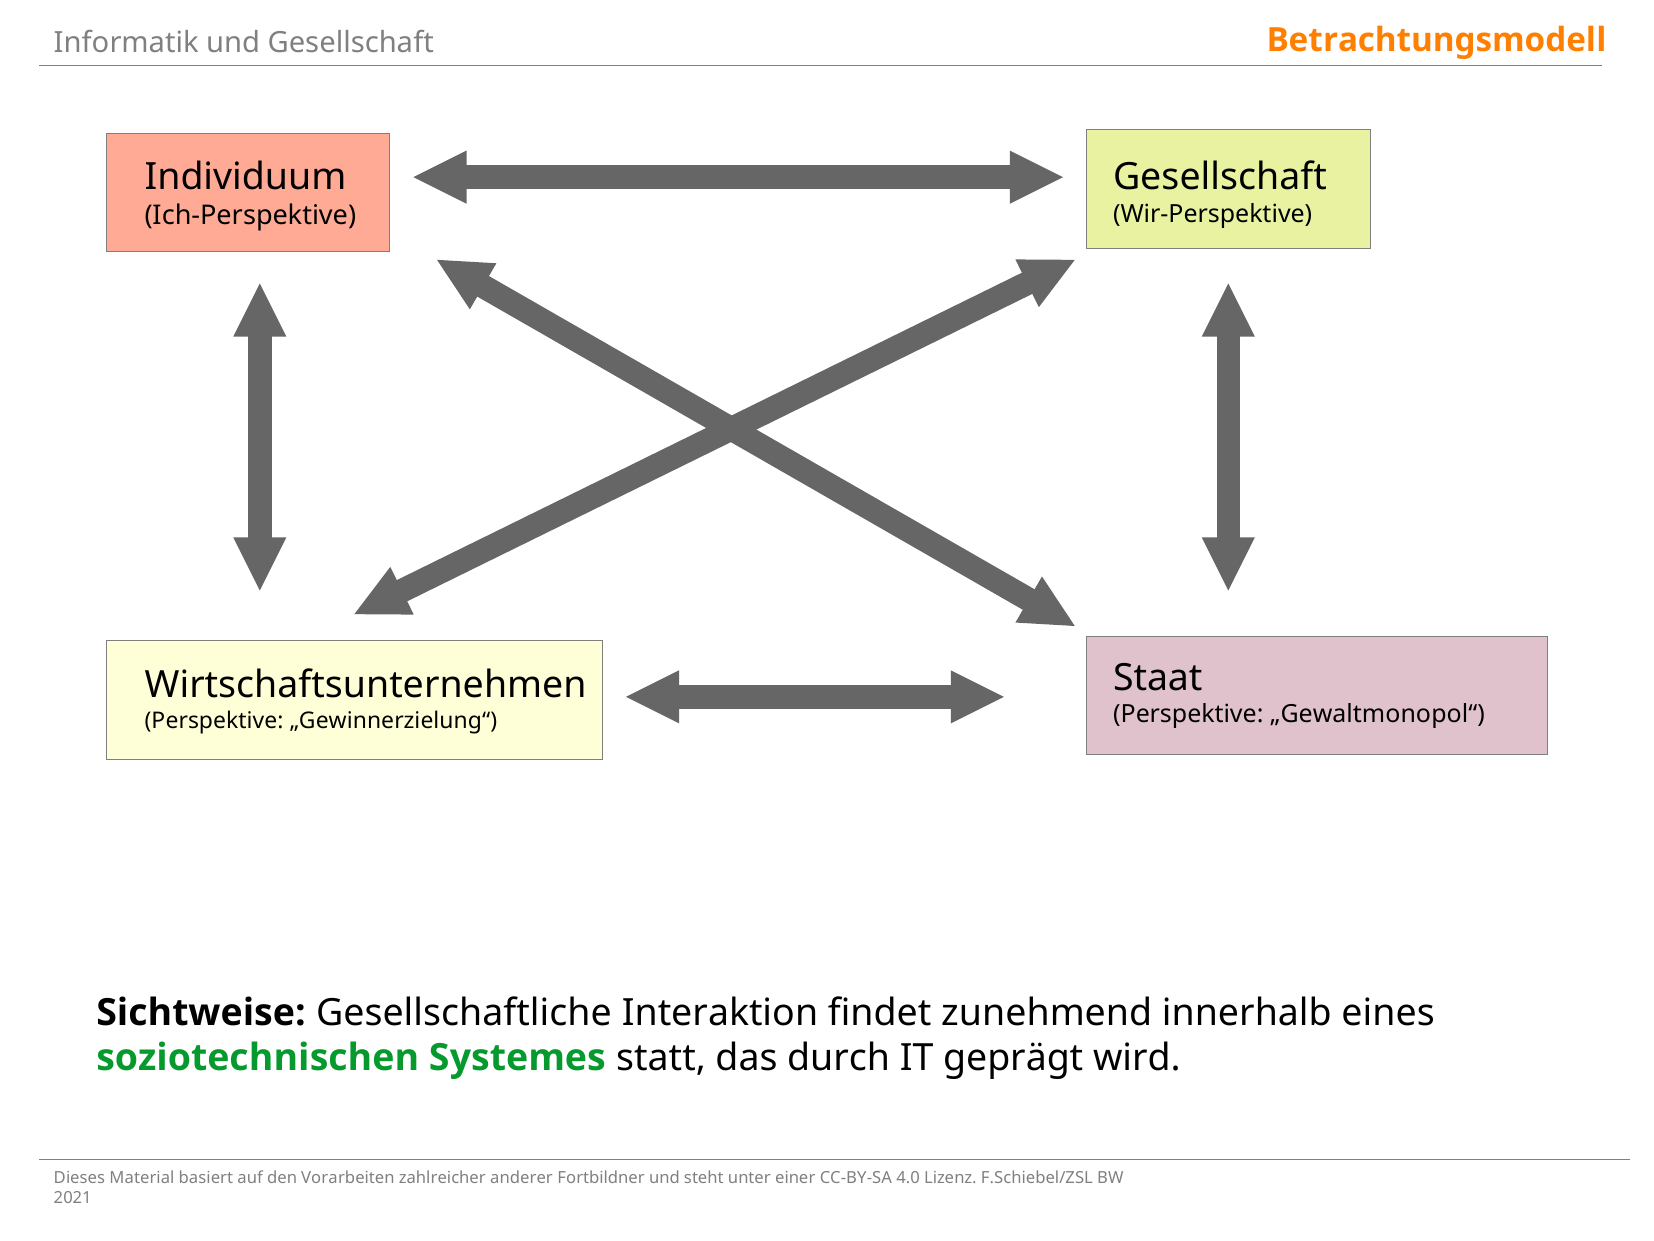

Betrachtungsmodell
Informatik und Gesellschaft
Individuum
(Ich-Perspektive)
Gesellschaft
(Wir-Perspektive)
Staat
(Perspektive: „Gewaltmonopol“)
Wirtschaftsunternehmen
(Perspektive: „Gewinnerzielung“)
Sichtweise: Gesellschaftliche Interaktion findet zunehmend innerhalb eines
soziotechnischen Systemes statt, das durch IT geprägt wird.